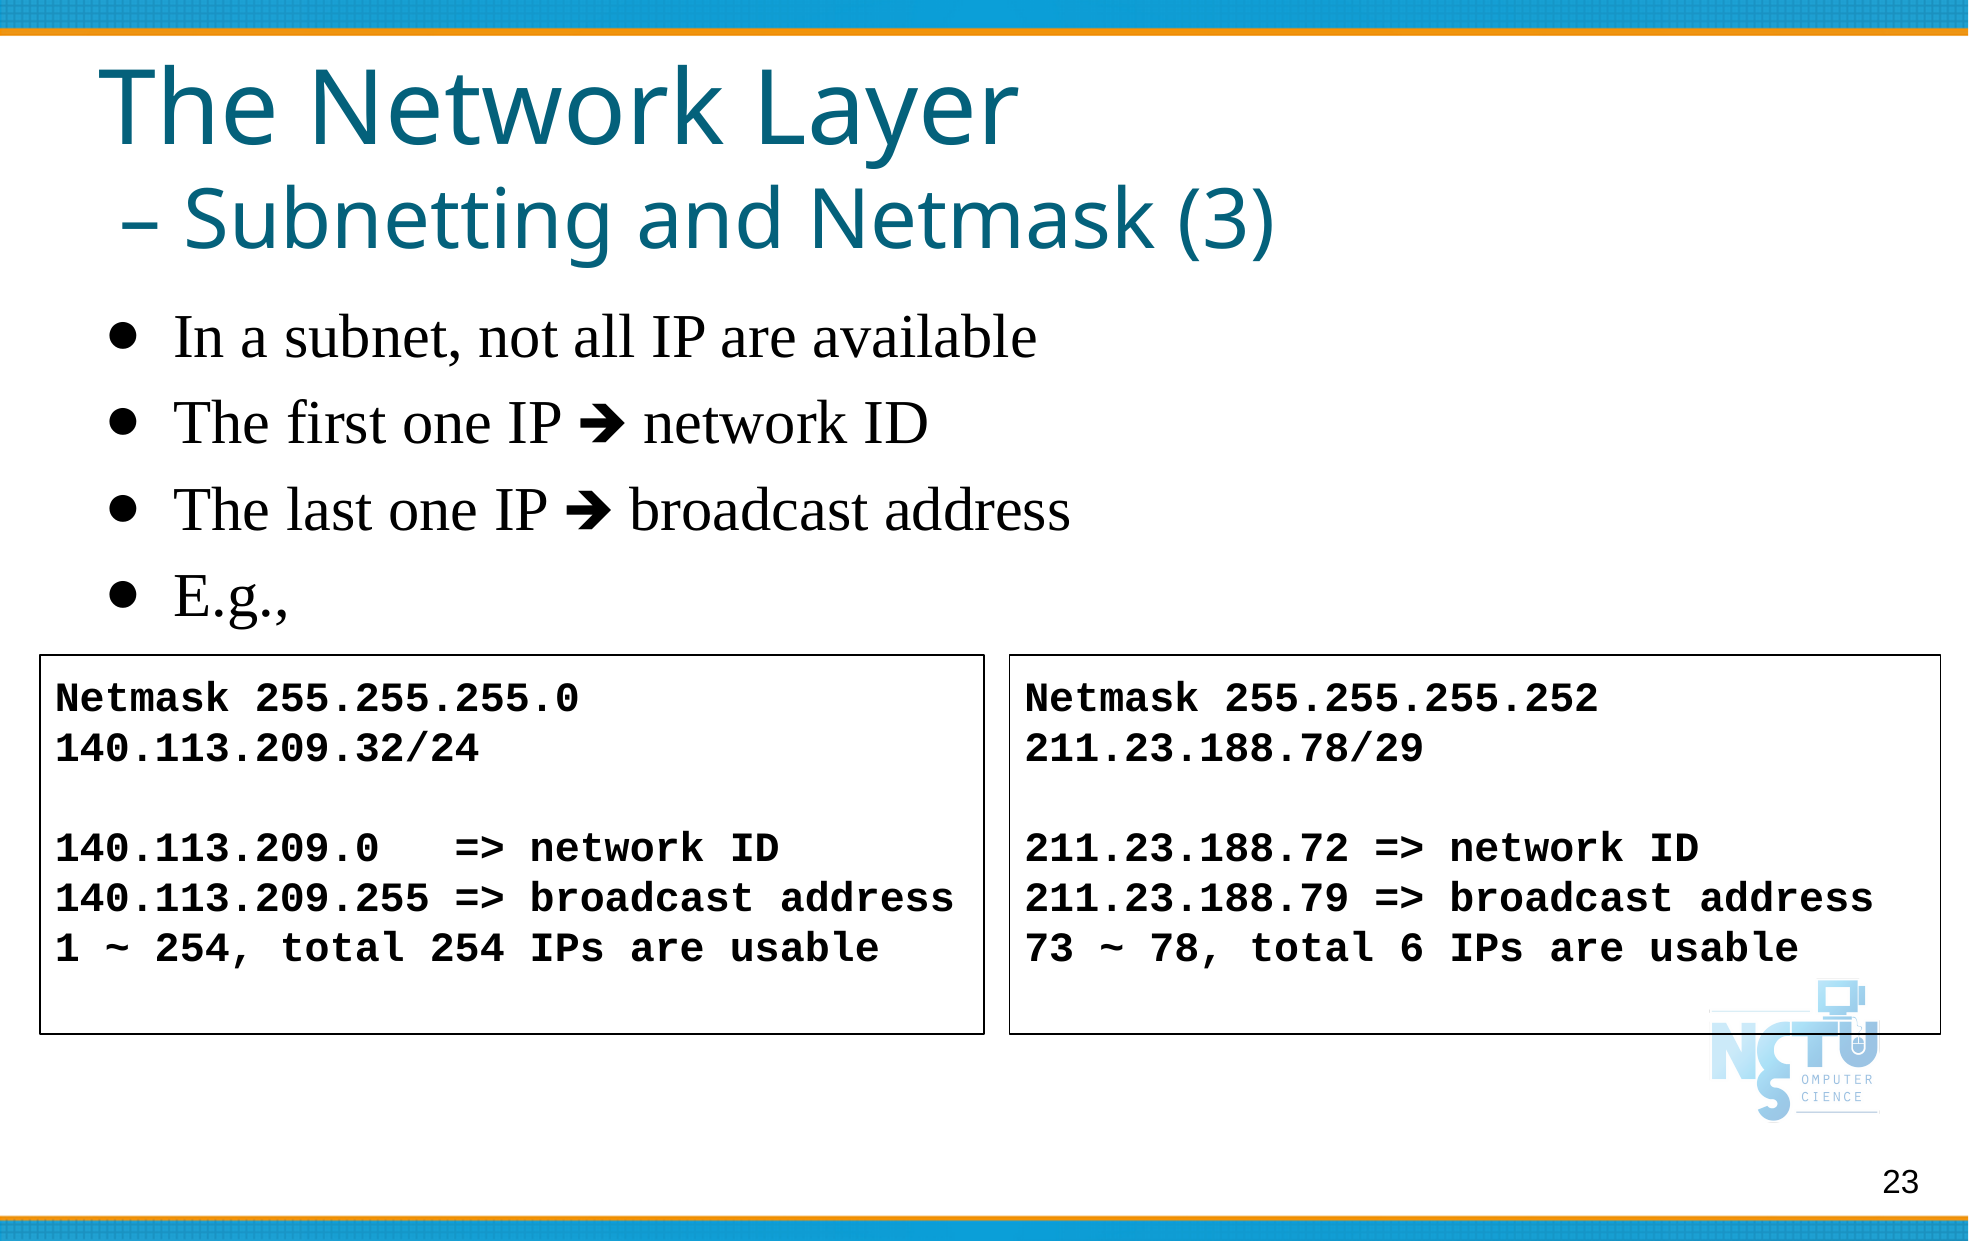

# The Network Layer – Subnetting and Netmask (3)
In a subnet, not all IP are available
The first one IP 🡺 network ID
The last one IP 🡺 broadcast address
E.g.,
Netmask 255.255.255.0
140.113.209.32/24
140.113.209.0 => network ID
140.113.209.255 => broadcast address
1 ~ 254, total 254 IPs are usable
Netmask 255.255.255.252
211.23.188.78/29
211.23.188.72 => network ID
211.23.188.79 => broadcast address
73 ~ 78, total 6 IPs are usable